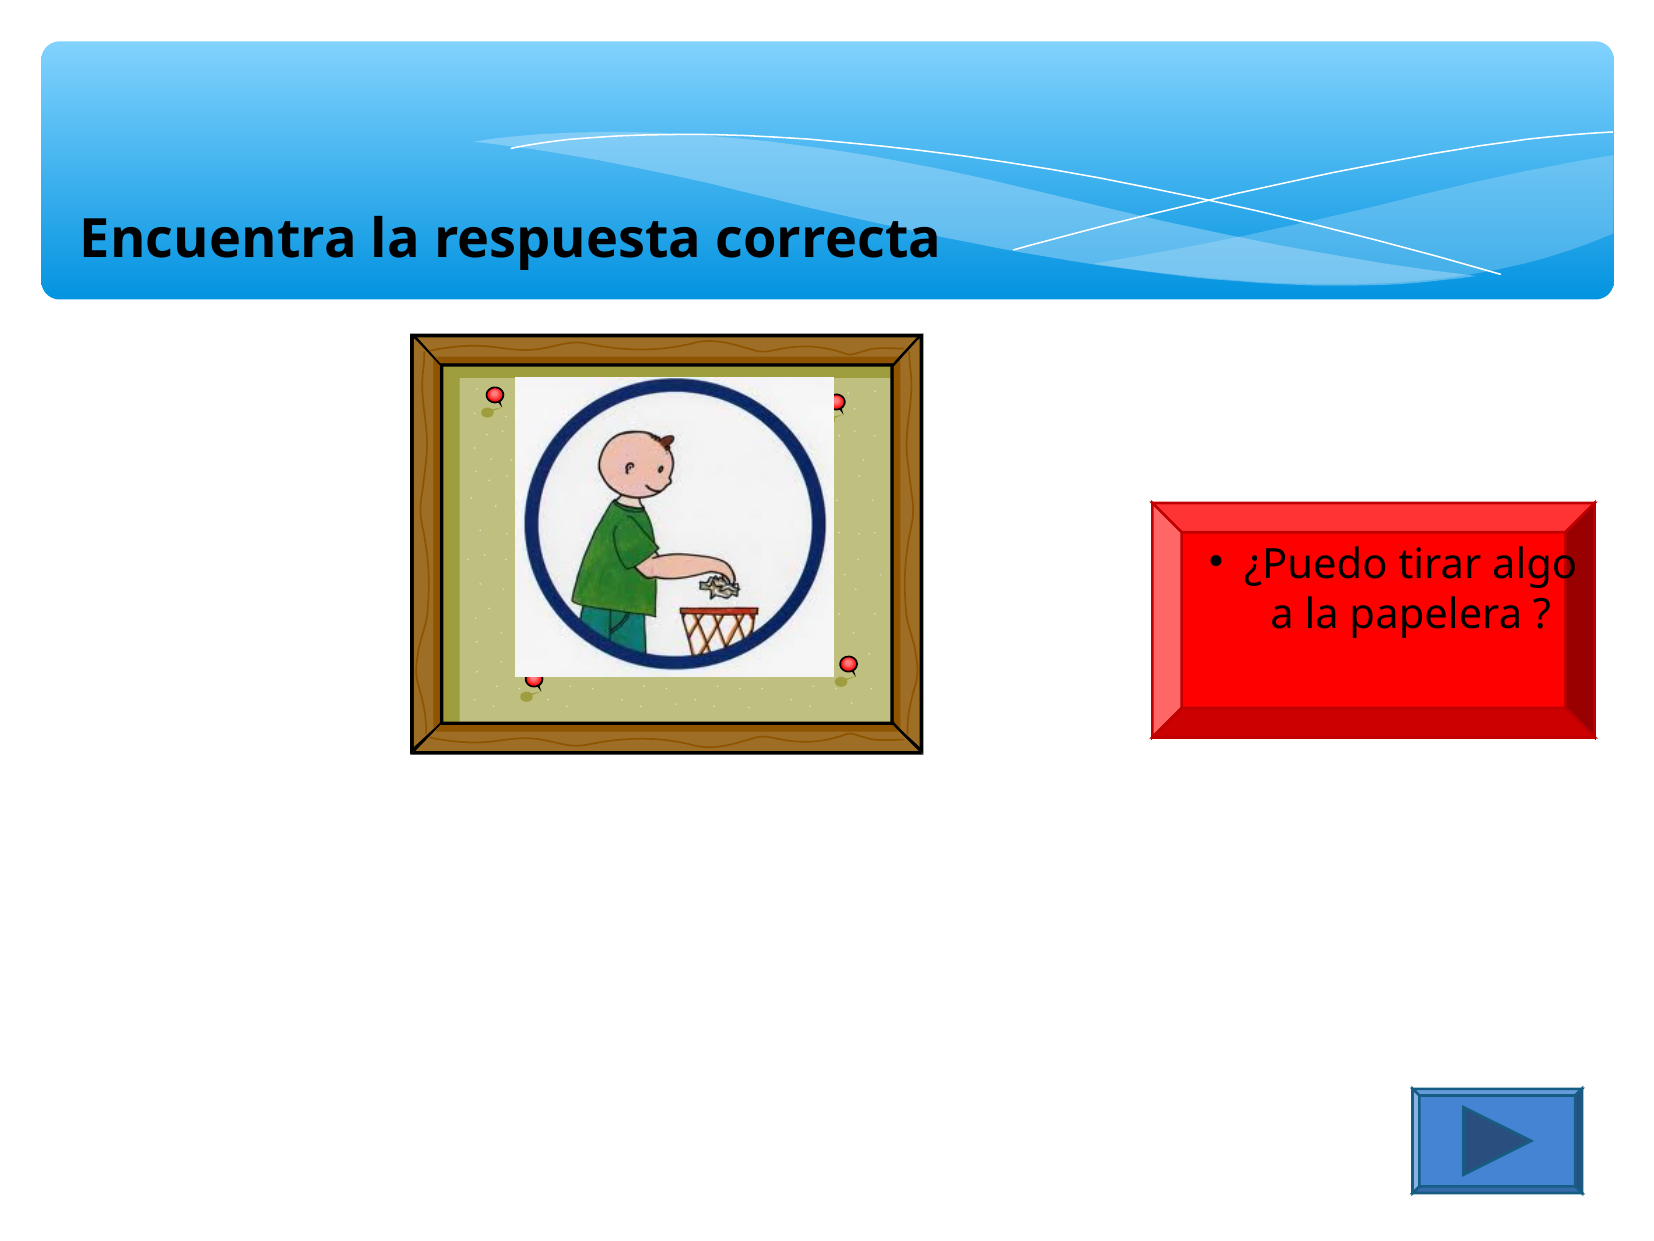

Encuentra la respuesta correcta
¿Puedo tirar algo a la papelera ?